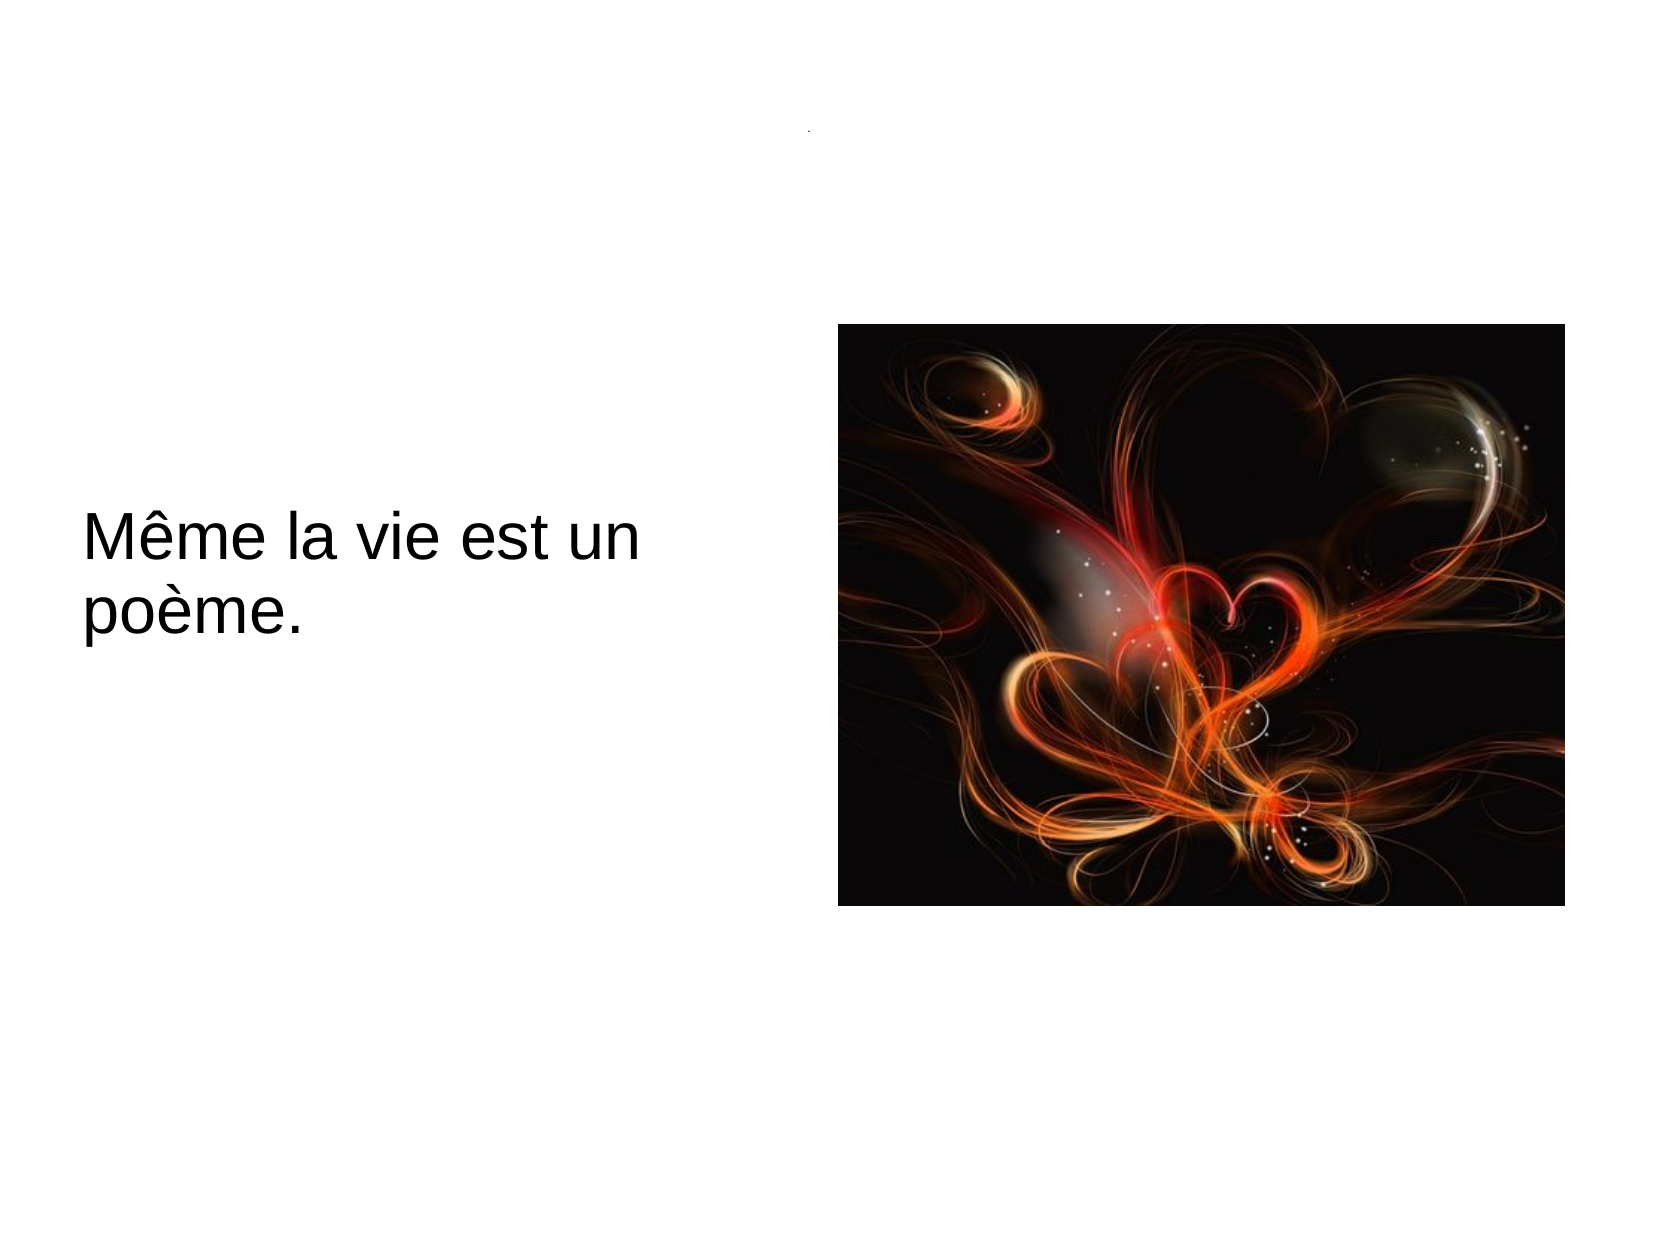

# .
Même la vie est un poème.